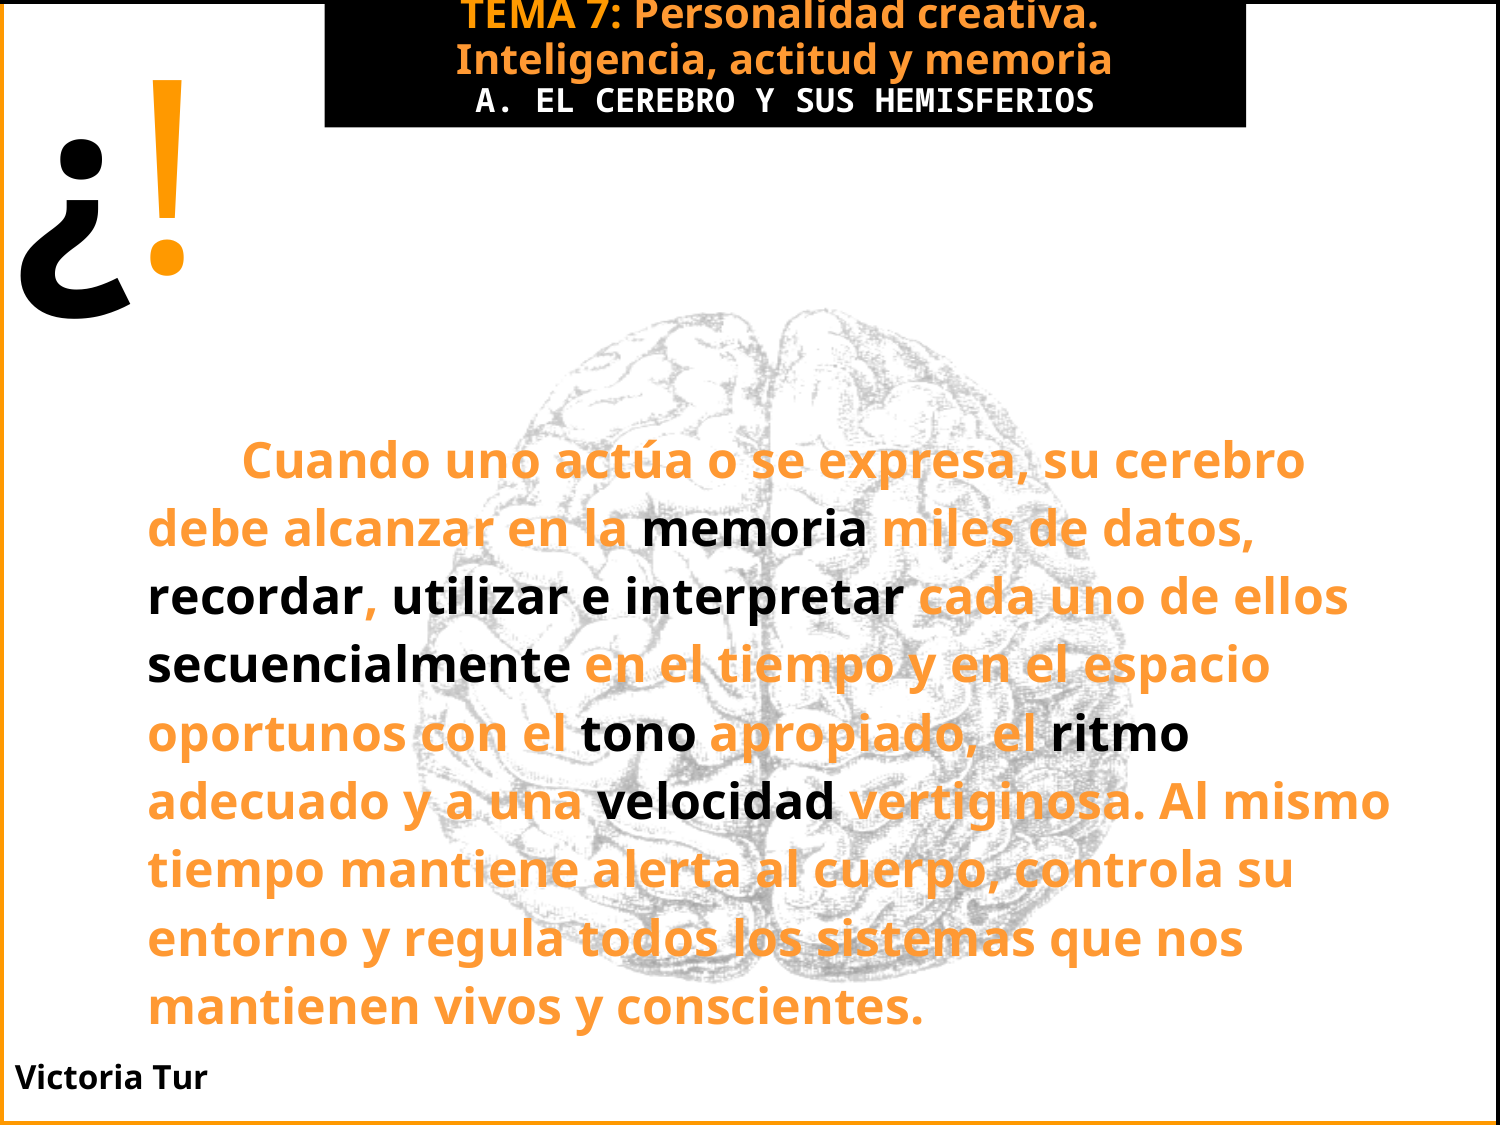

TEMA 7: Personalidad creativa.
Inteligencia, actitud y memoria
A. EL CEREBRO Y SUS HEMISFERIOS
# Cuando uno actúa o se expresa, su cerebro debe alcanzar en la memoria miles de datos, recordar, utilizar e interpretar cada uno de ellos secuencialmente en el tiempo y en el espacio oportunos con el tono apropiado, el ritmo adecuado y a una velocidad vertiginosa. Al mismo tiempo mantiene alerta al cuerpo, controla su entorno y regula todos los sistemas que nos mantienen vivos y conscientes.